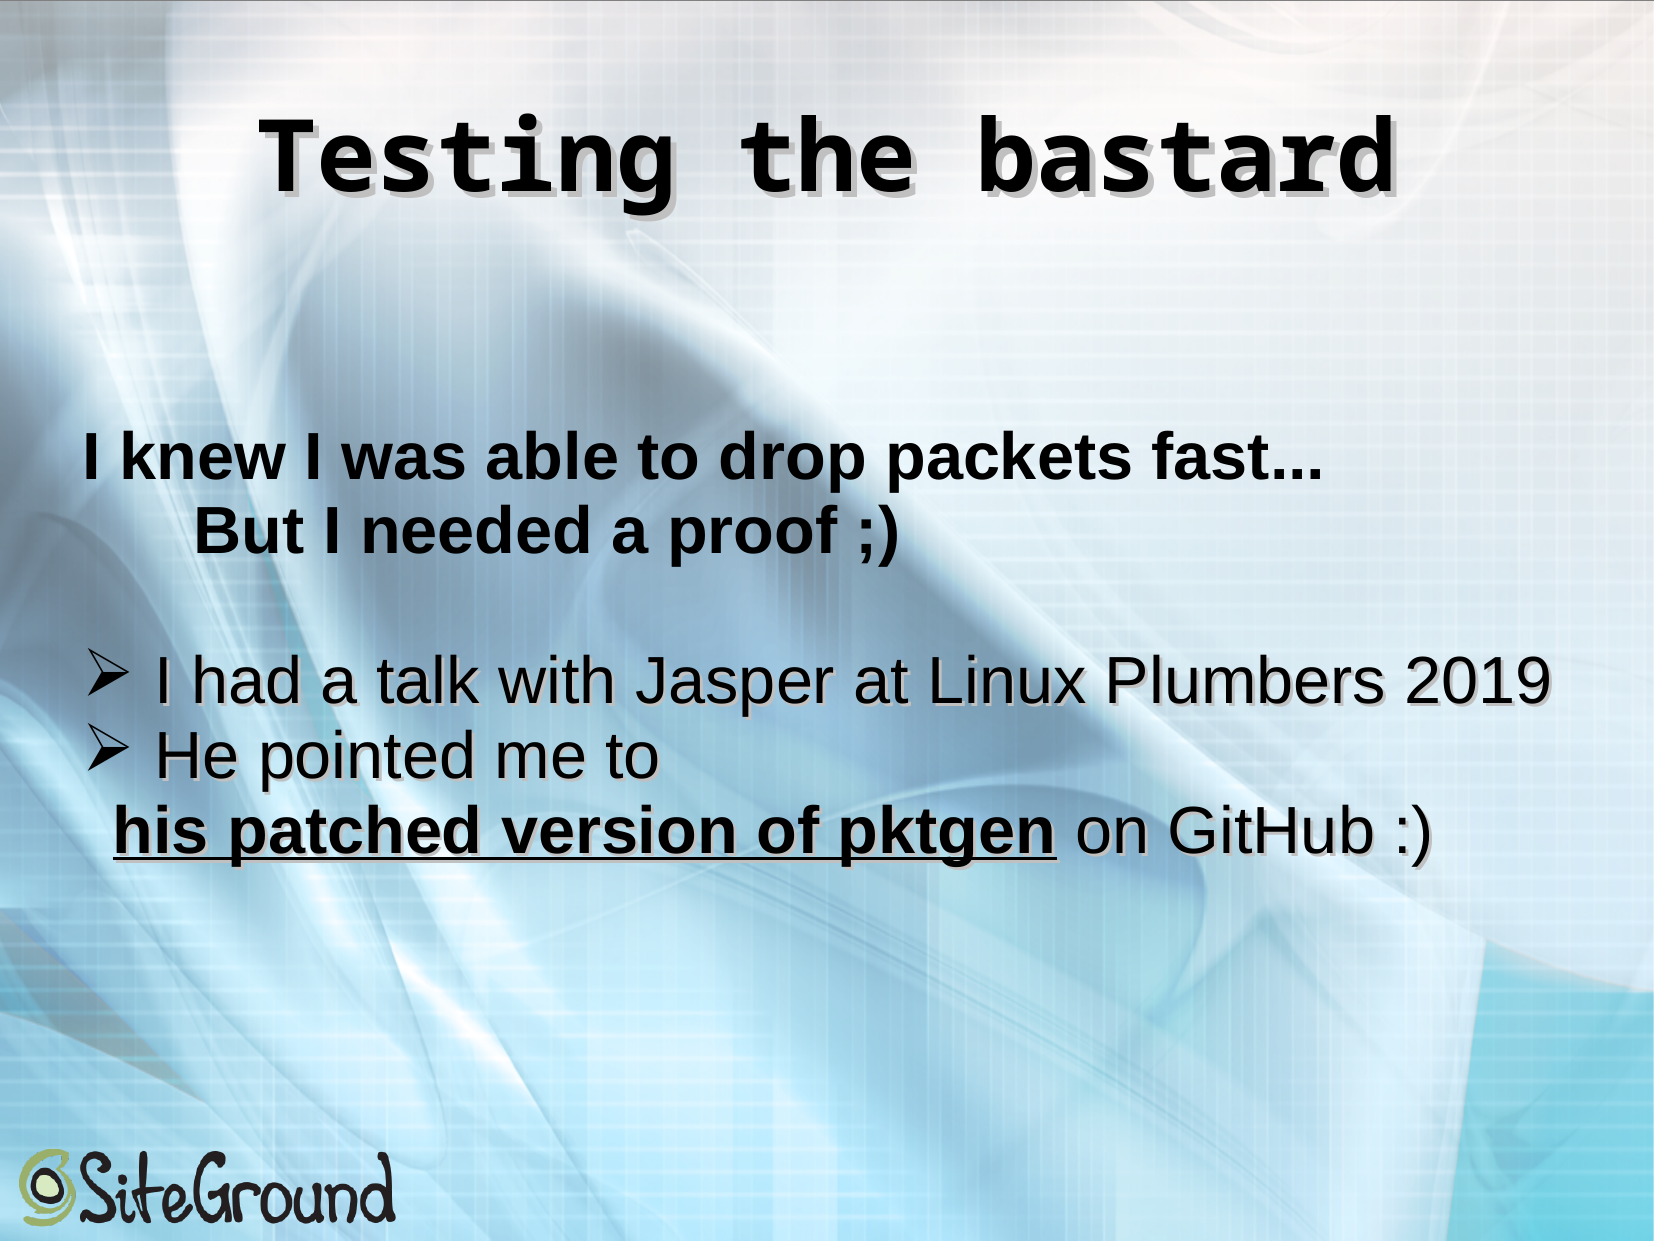

# Testing the bastard
I knew I was able to drop packets fast...
 But I needed a proof ;)
 I had a talk with Jasper at Linux Plumbers 2019
 He pointed me to his patched version of pktgen on GitHub :)